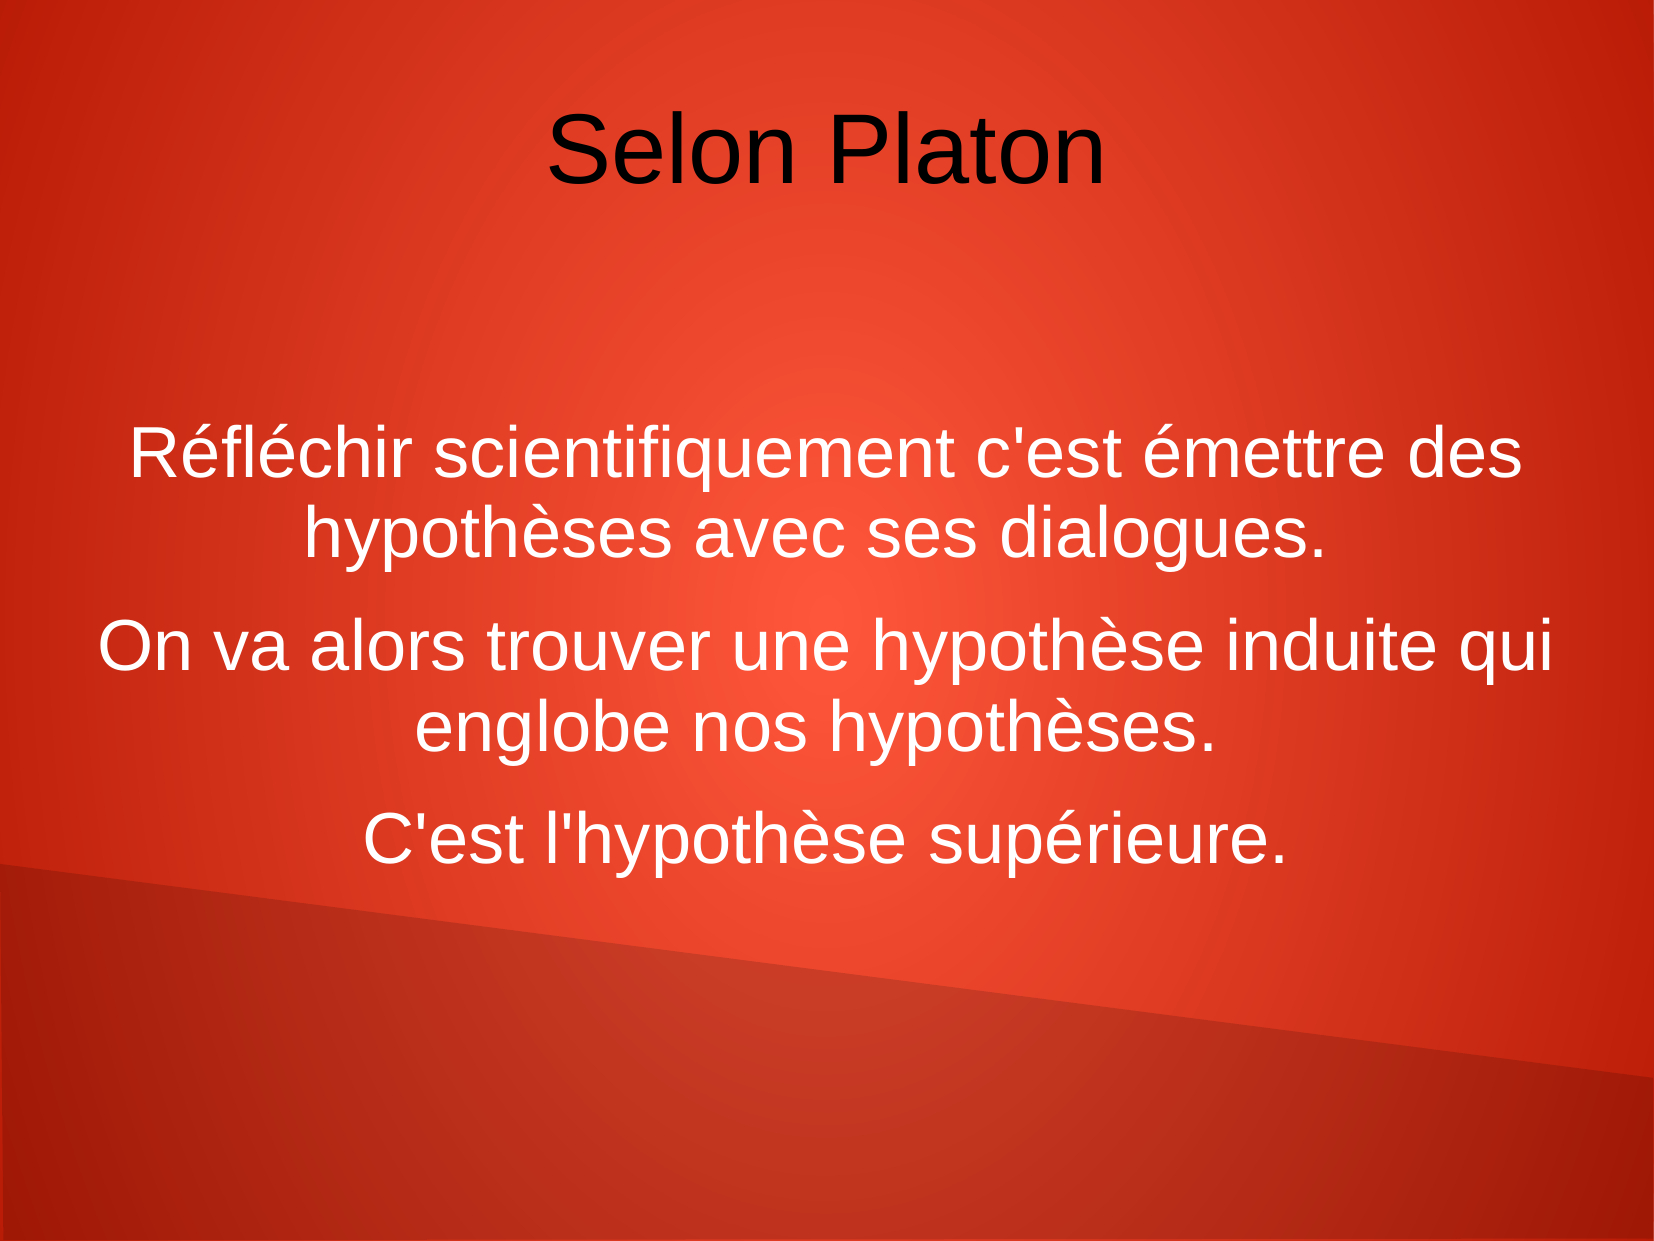

# Selon Platon
Réfléchir scientifiquement c'est émettre des hypothèses avec ses dialogues.
On va alors trouver une hypothèse induite qui englobe nos hypothèses.
C'est l'hypothèse supérieure.